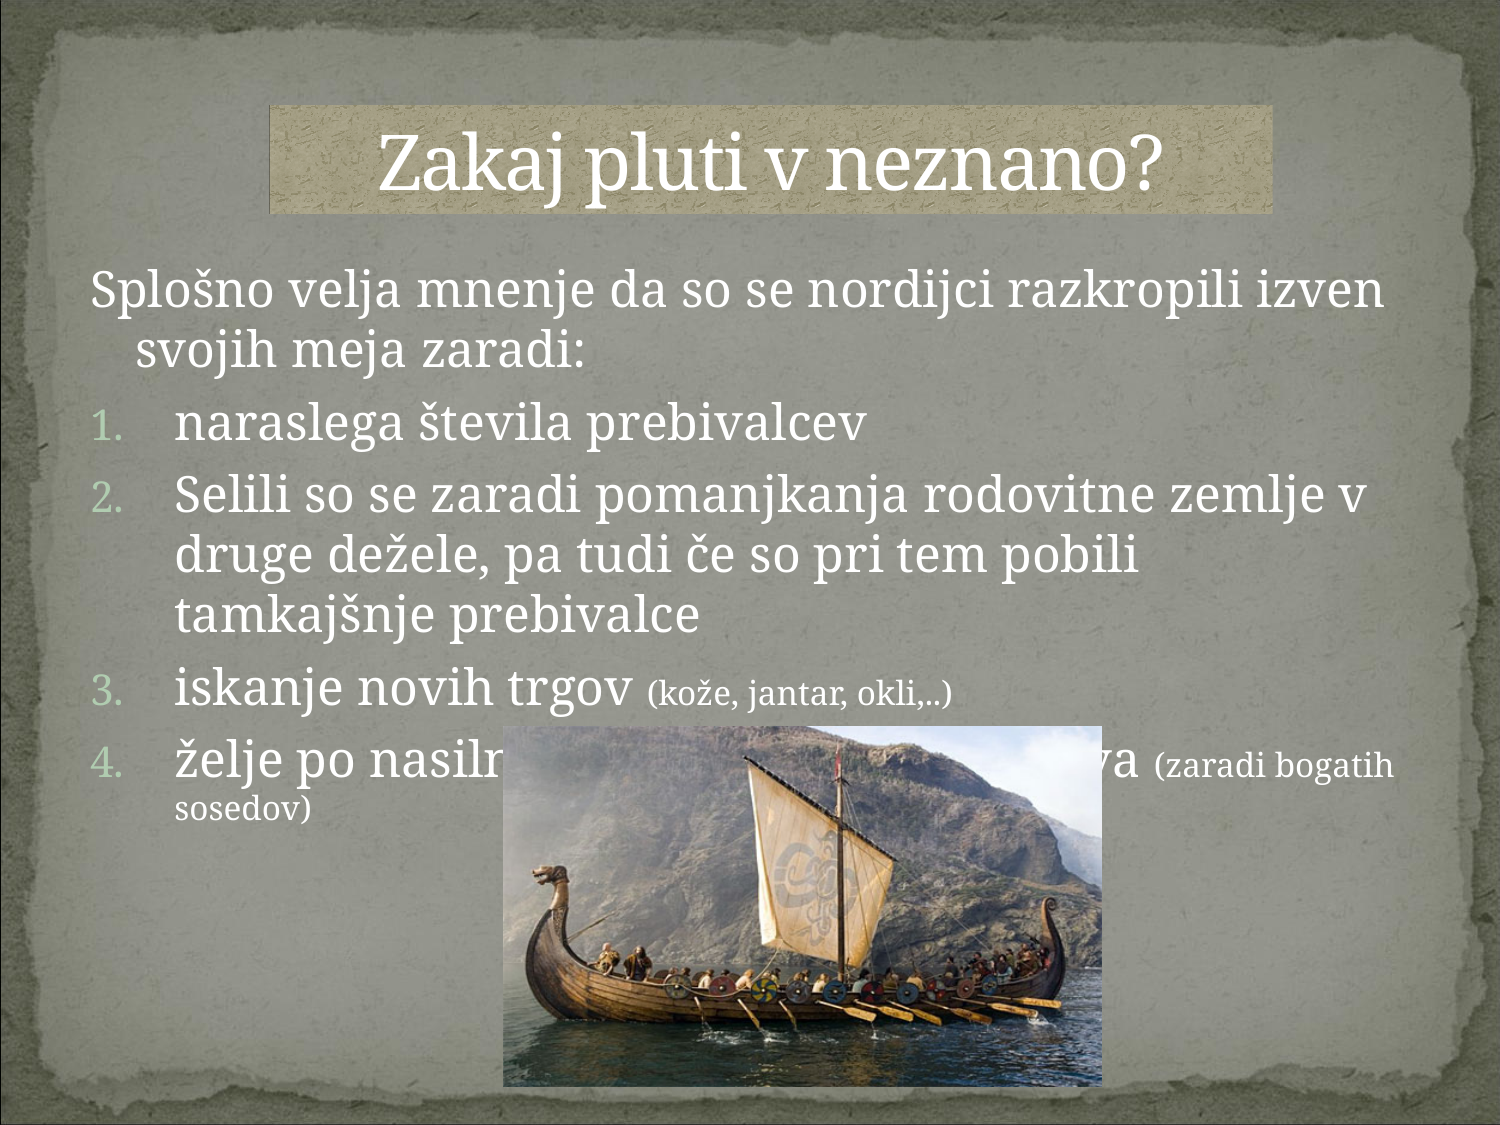

Zakaj pluti v neznano?
# Splošno velja mnenje da so se nordijci razkropili izven svojih meja zaradi:
naraslega števila prebivalcev
Selili so se zaradi pomanjkanja rodovitne zemlje v druge dežele, pa tudi če so pri tem pobili tamkajšnje prebivalce
iskanje novih trgov (kože, jantar, okli,..)
želje po nasilnem pridobivanju bogastva (zaradi bogatih sosedov)